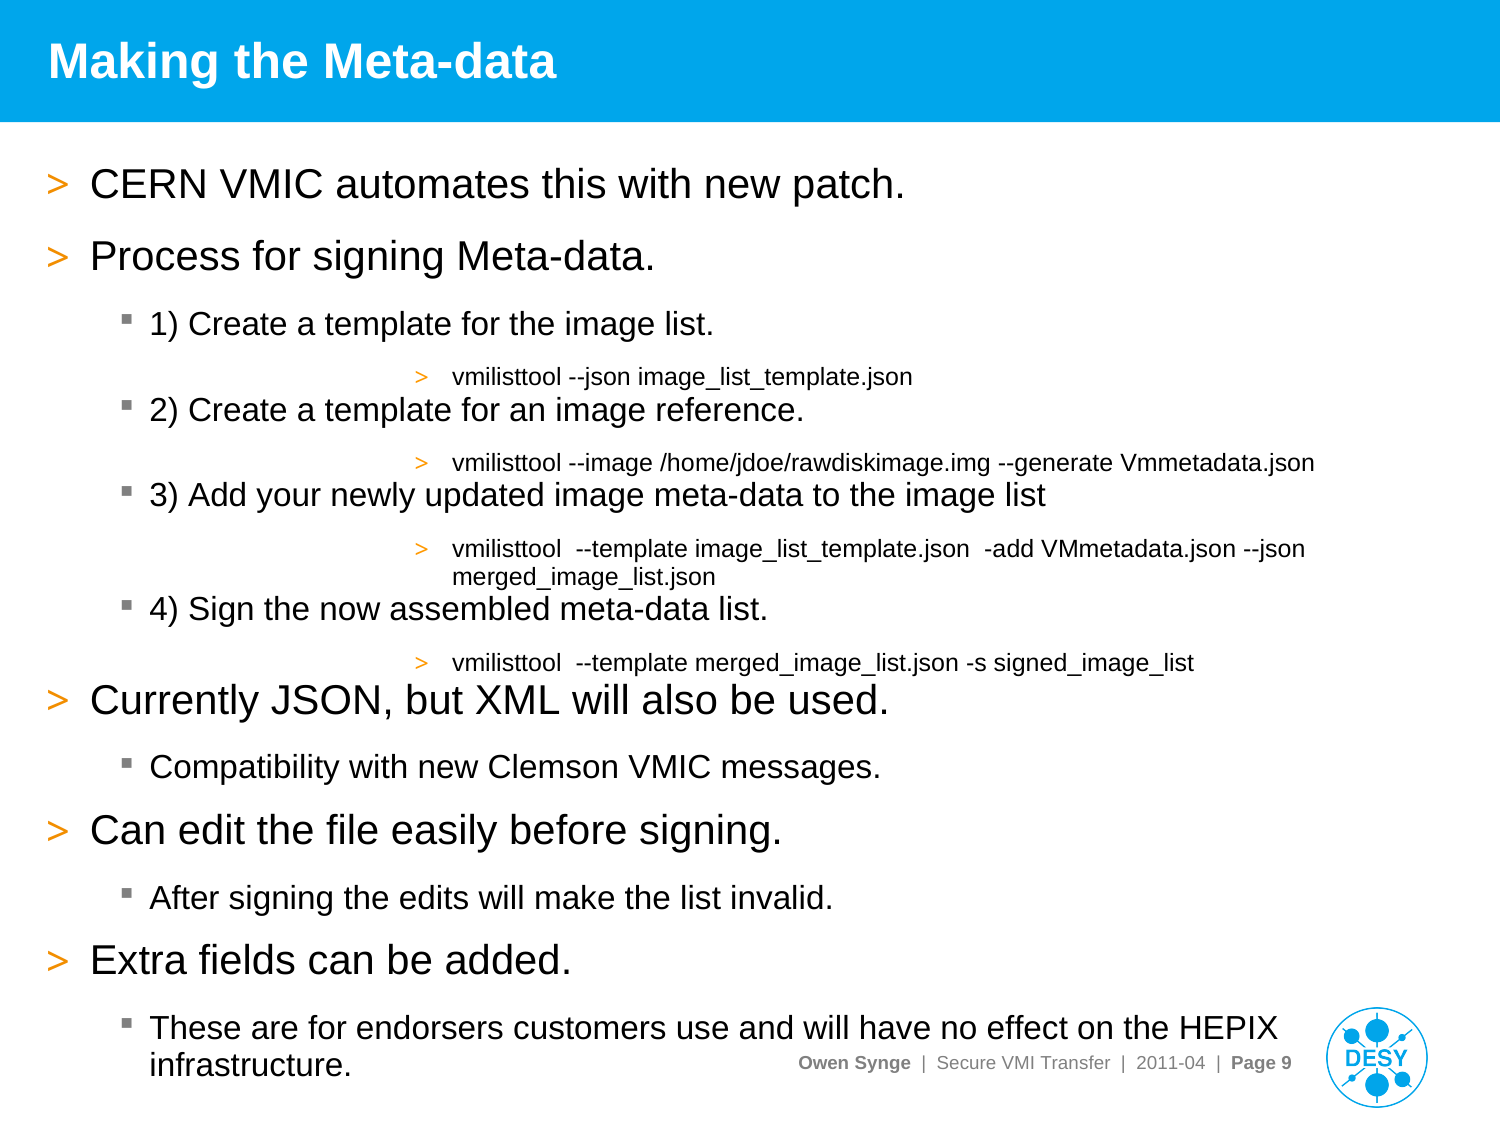

# Making the Meta-data
CERN VMIC automates this with new patch.
Process for signing Meta-data.
1) Create a template for the image list.
vmilisttool --json image_list_template.json
2) Create a template for an image reference.
vmilisttool --image /home/jdoe/rawdiskimage.img --generate Vmmetadata.json
3) Add your newly updated image meta-data to the image list
vmilisttool --template image_list_template.json -add VMmetadata.json --json merged_image_list.json
4) Sign the now assembled meta-data list.
vmilisttool --template merged_image_list.json -s signed_image_list
Currently JSON, but XML will also be used.
Compatibility with new Clemson VMIC messages.
Can edit the file easily before signing.
After signing the edits will make the list invalid.
Extra fields can be added.
These are for endorsers customers use and will have no effect on the HEPIX infrastructure.